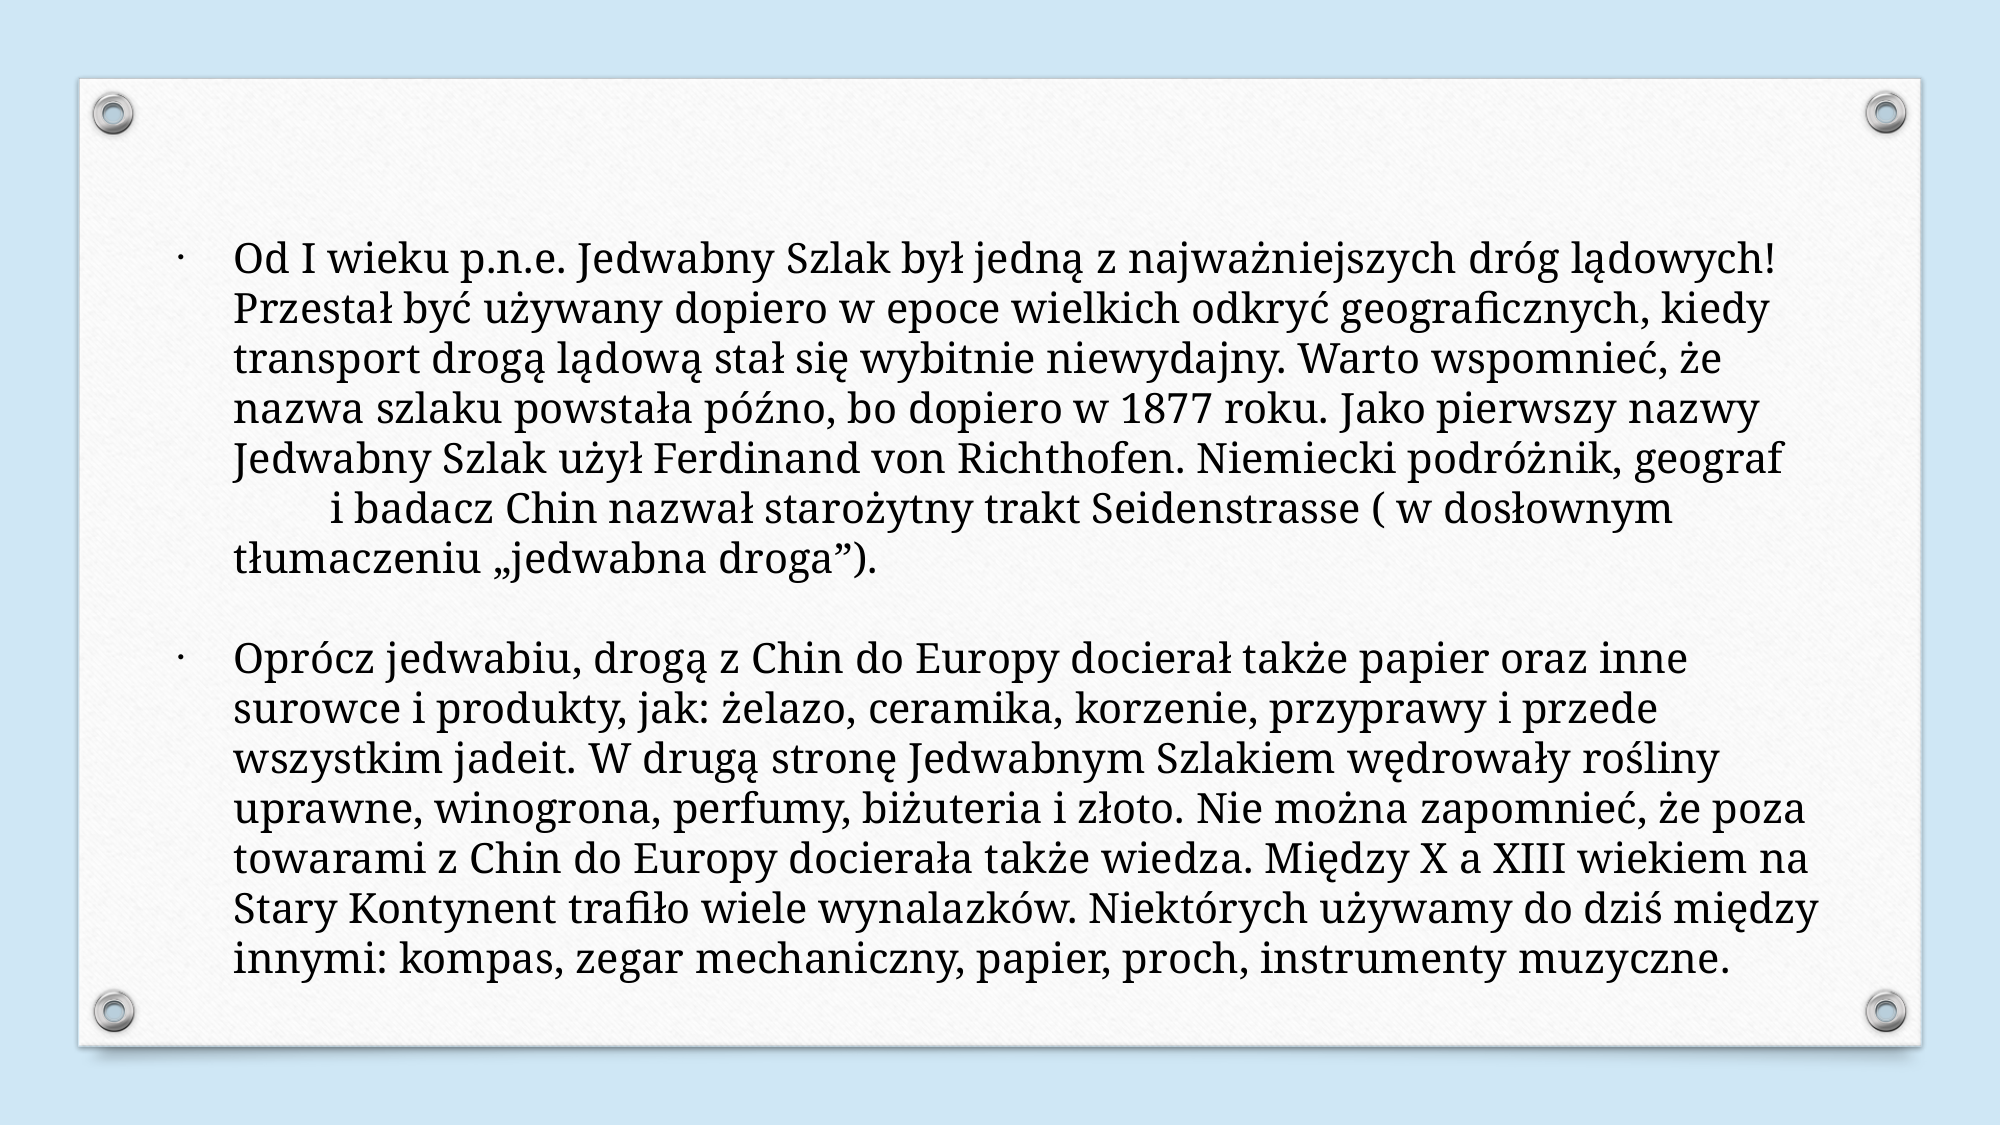

Od I wieku p.n.e. Jedwabny Szlak był jedną z najważniejszych dróg lądowych! Przestał być używany dopiero w epoce wielkich odkryć geograficznych, kiedy transport drogą lądową stał się wybitnie niewydajny. Warto wspomnieć, że nazwa szlaku powstała późno, bo dopiero w 1877 roku. Jako pierwszy nazwy Jedwabny Szlak użył Ferdinand von Richthofen. Niemiecki podróżnik, geograf i badacz Chin nazwał starożytny trakt Seidenstrasse ( w dosłownym tłumaczeniu „jedwabna droga”).
Oprócz jedwabiu, drogą z Chin do Europy docierał także papier oraz inne surowce i produkty, jak: żelazo, ceramika, korzenie, przyprawy i przede wszystkim jadeit. W drugą stronę Jedwabnym Szlakiem wędrowały rośliny uprawne, winogrona, perfumy, biżuteria i złoto. Nie można zapomnieć, że poza towarami z Chin do Europy docierała także wiedza. Między X a XIII wiekiem na Stary Kontynent trafiło wiele wynalazków. Niektórych używamy do dziś między innymi: kompas, zegar mechaniczny, papier, proch, instrumenty muzyczne.